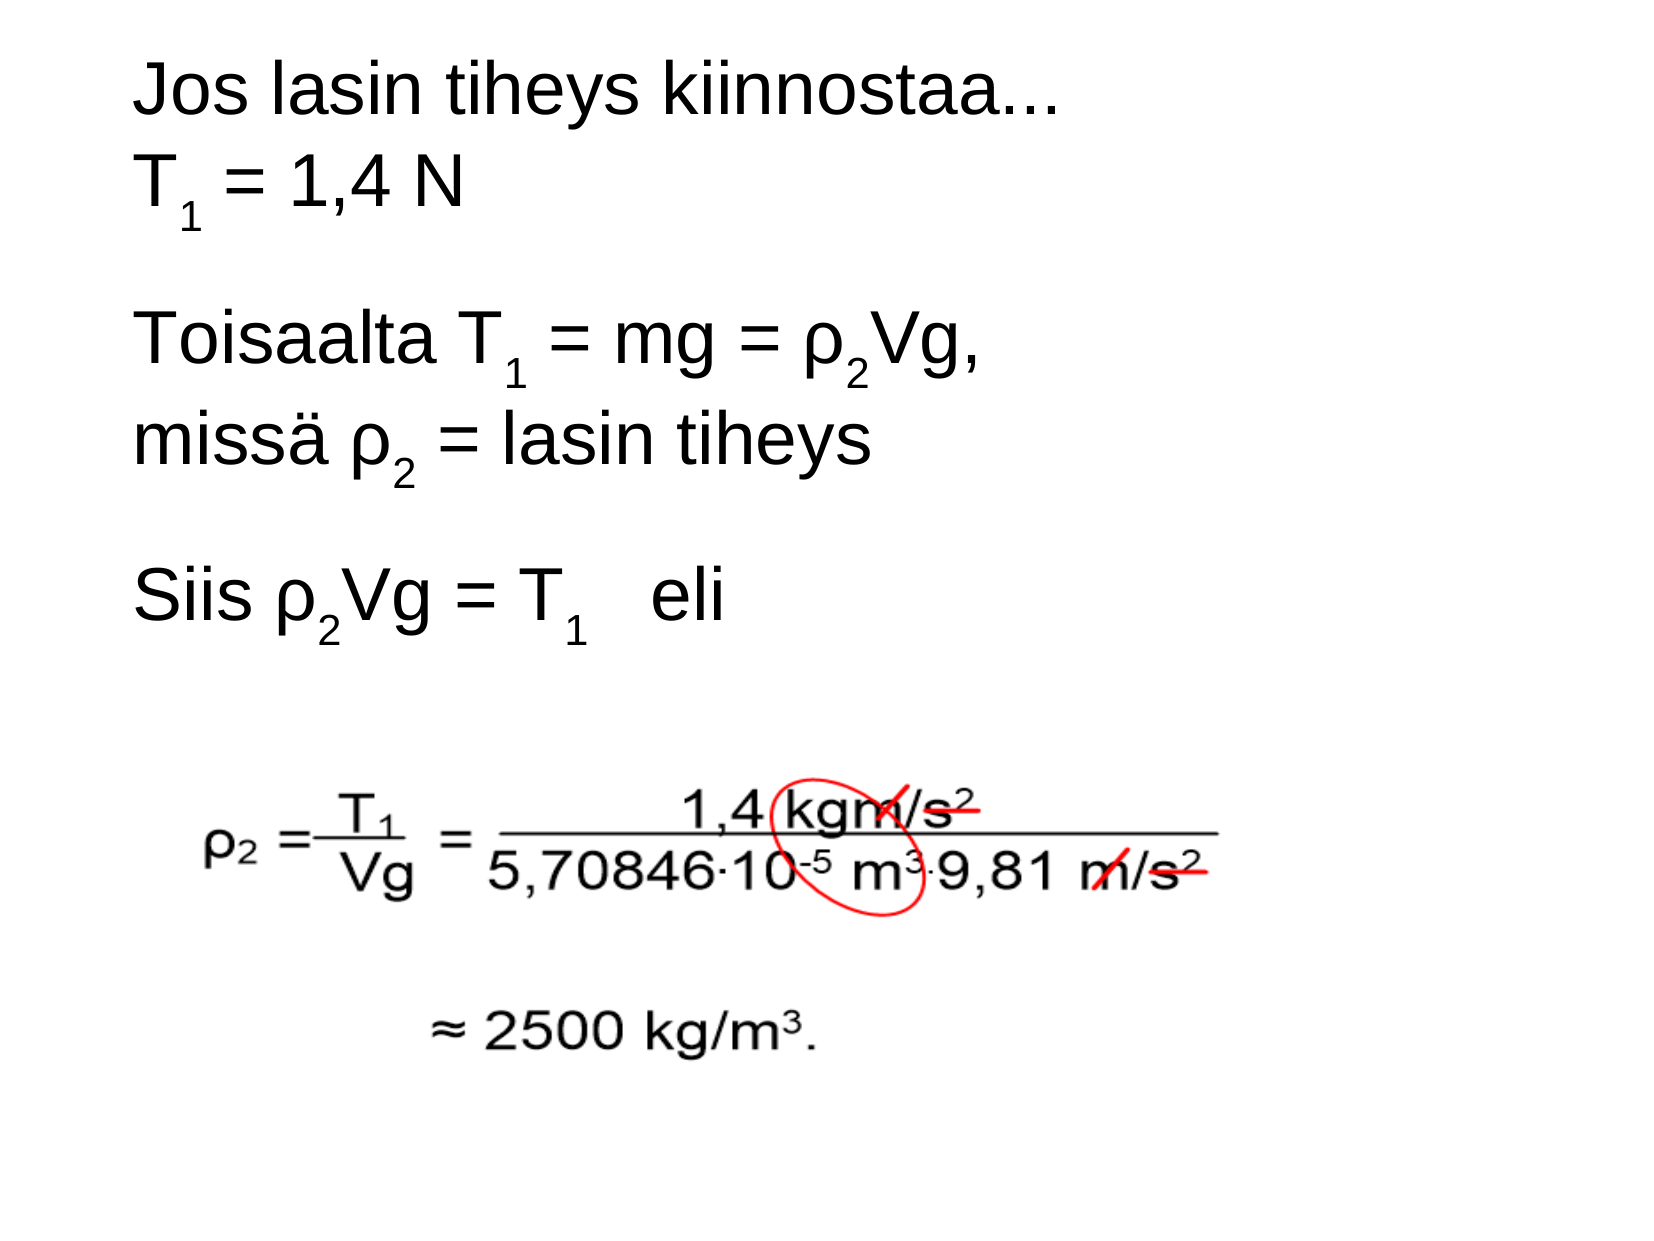

Jos lasin tiheys kiinnostaa...
T1 = 1,4 N
Toisaalta T1 = mg = ρ2Vg,
missä ρ2 = lasin tiheys
Siis ρ2Vg = T1 eli